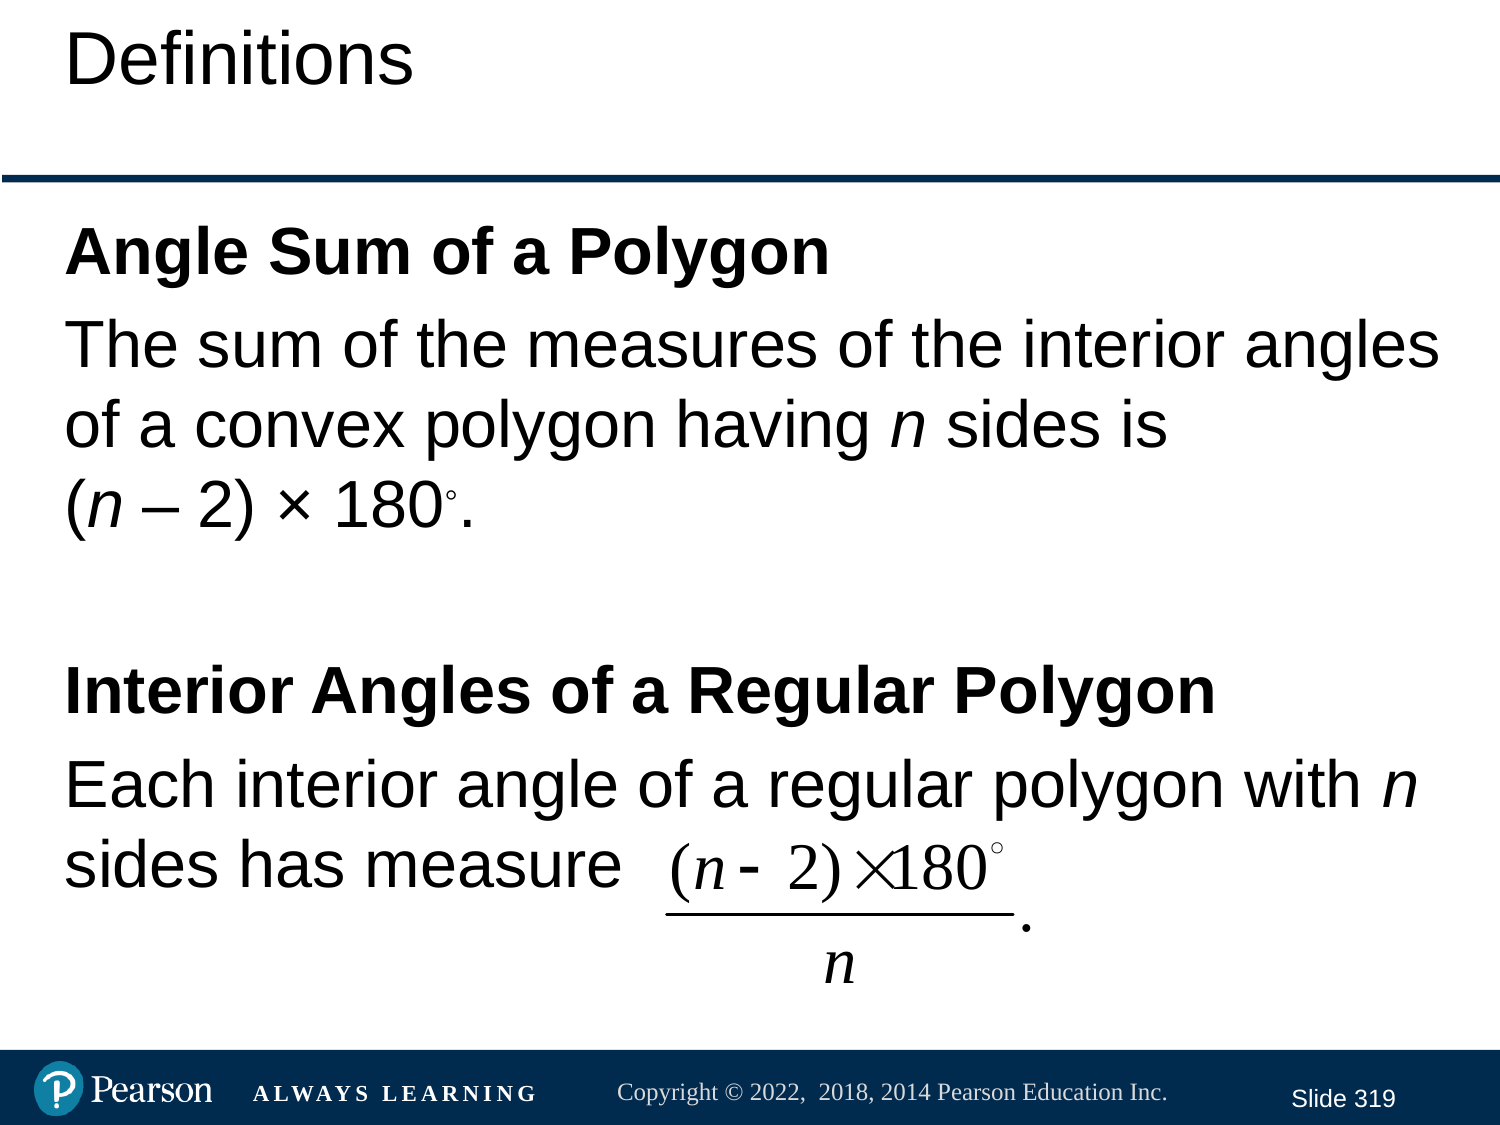

# Definitions
Angle Sum of a Polygon
The sum of the measures of the interior angles of a convex polygon having n sides is
(n – 2) × 180◦.
Interior Angles of a Regular Polygon
Each interior angle of a regular polygon with n sides has measure